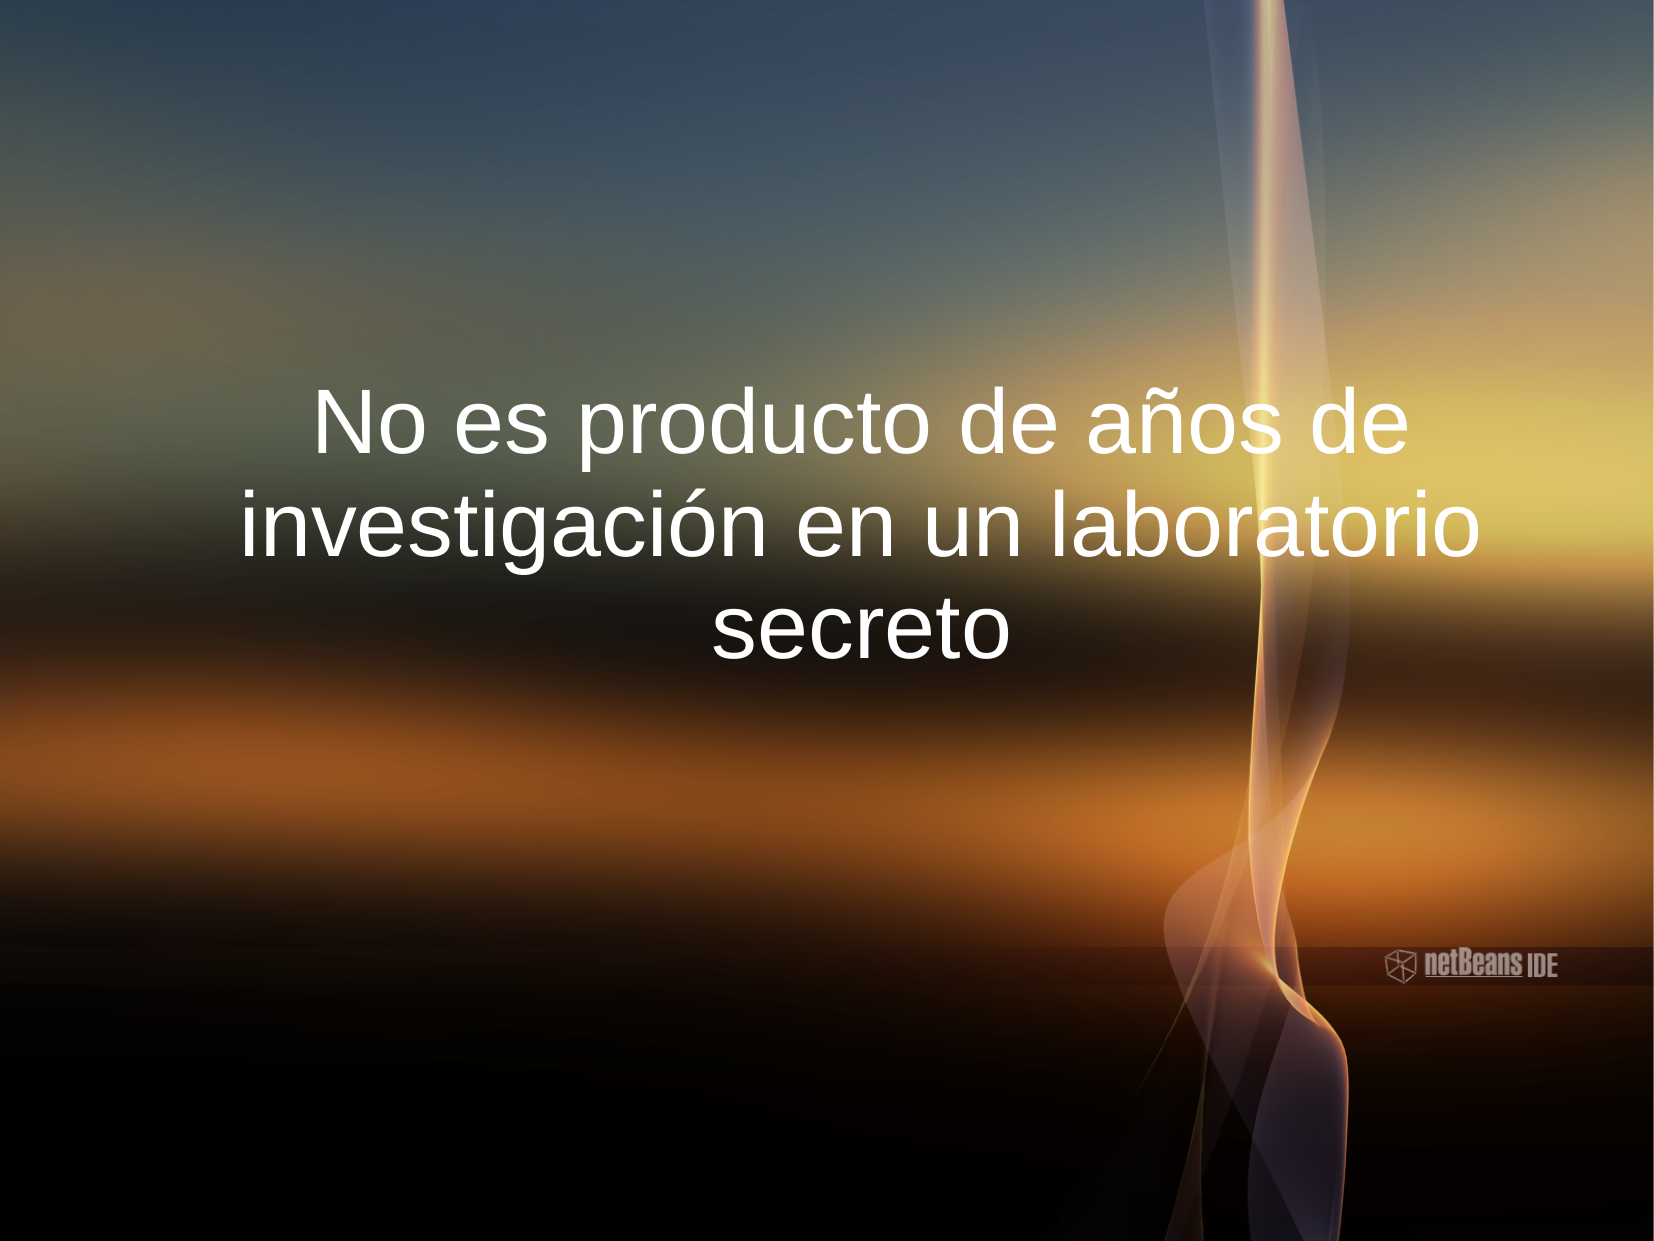

# No es producto de años de investigación en un laboratorio secreto